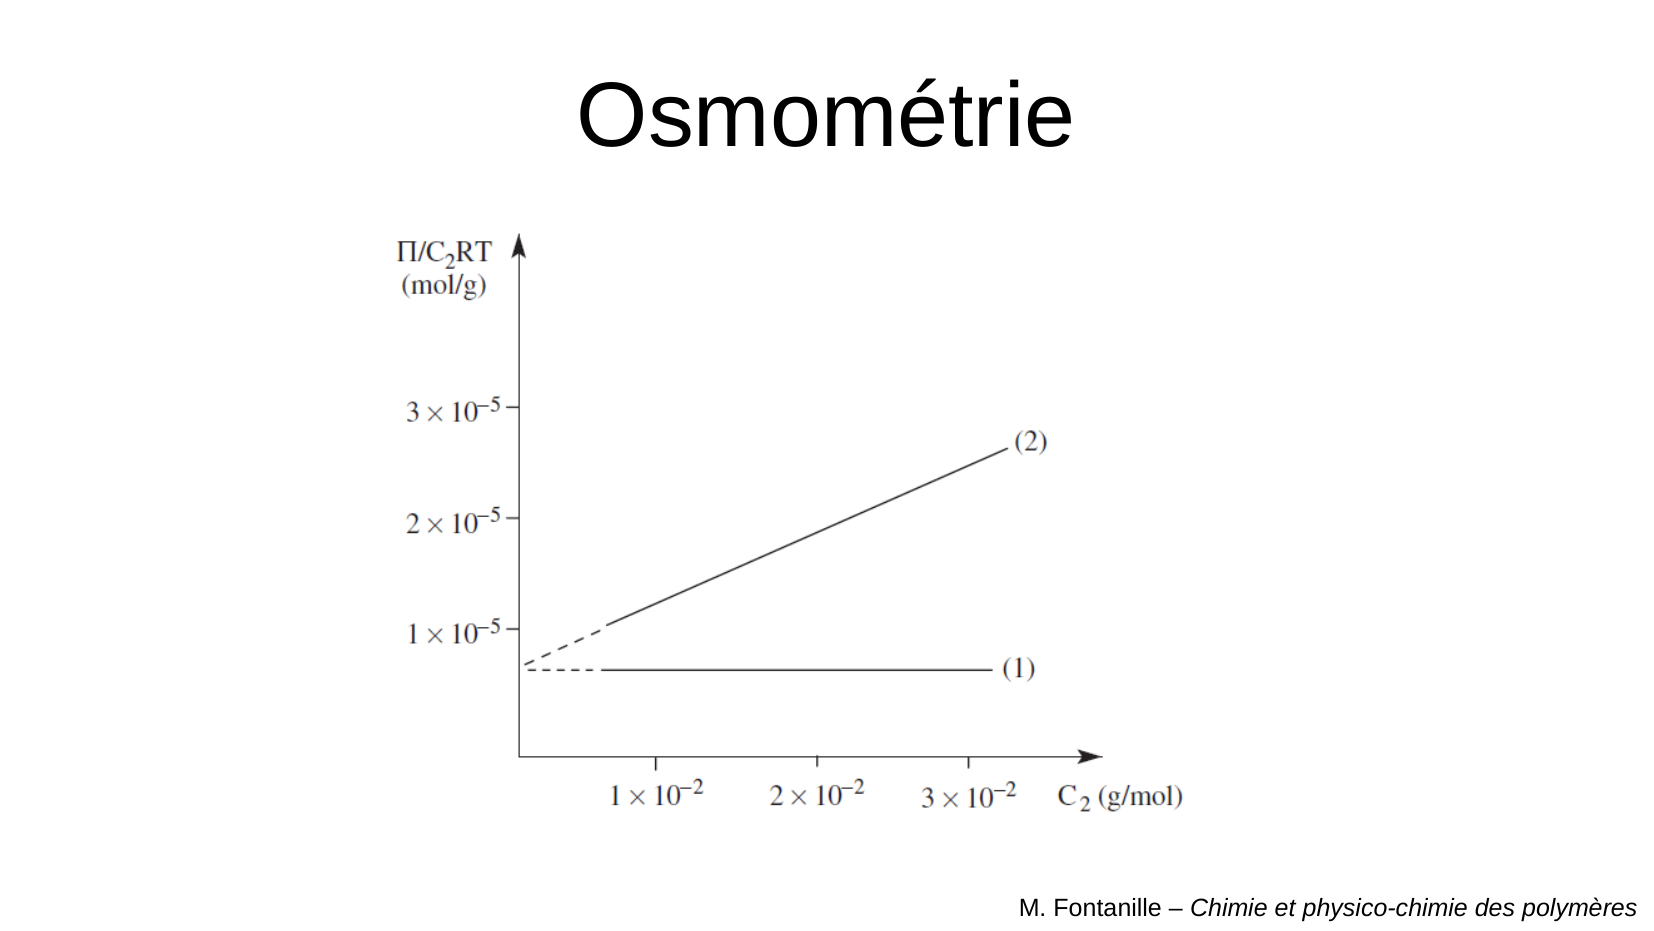

# Osmométrie
M. Fontanille – Chimie et physico-chimie des polymères